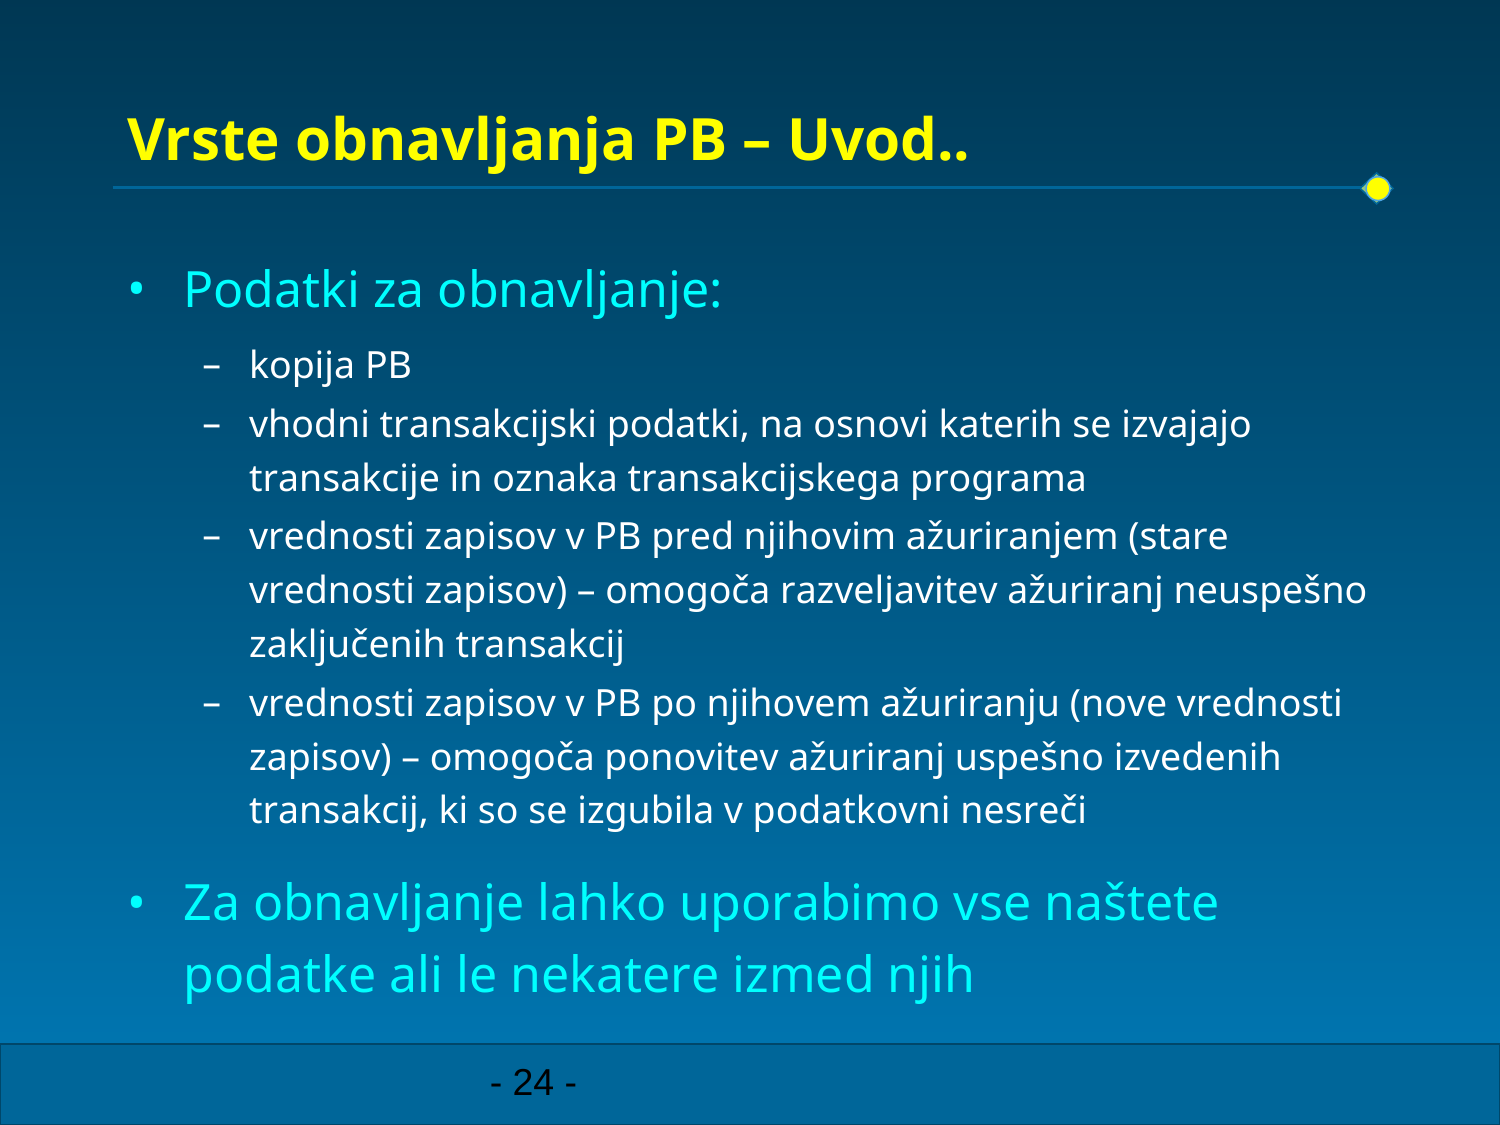

# Vrste obnavljanja PB – Uvod..
Podatki za obnavljanje:
kopija PB
vhodni transakcijski podatki, na osnovi katerih se izvajajo transakcije in oznaka transakcijskega programa
vrednosti zapisov v PB pred njihovim ažuriranjem (stare vrednosti zapisov) – omogoča razveljavitev ažuriranj neuspešno zaključenih transakcij
vrednosti zapisov v PB po njihovem ažuriranju (nove vrednosti zapisov) – omogoča ponovitev ažuriranj uspešno izvedenih transakcij, ki so se izgubila v podatkovni nesreči
Za obnavljanje lahko uporabimo vse naštete podatke ali le nekatere izmed njih